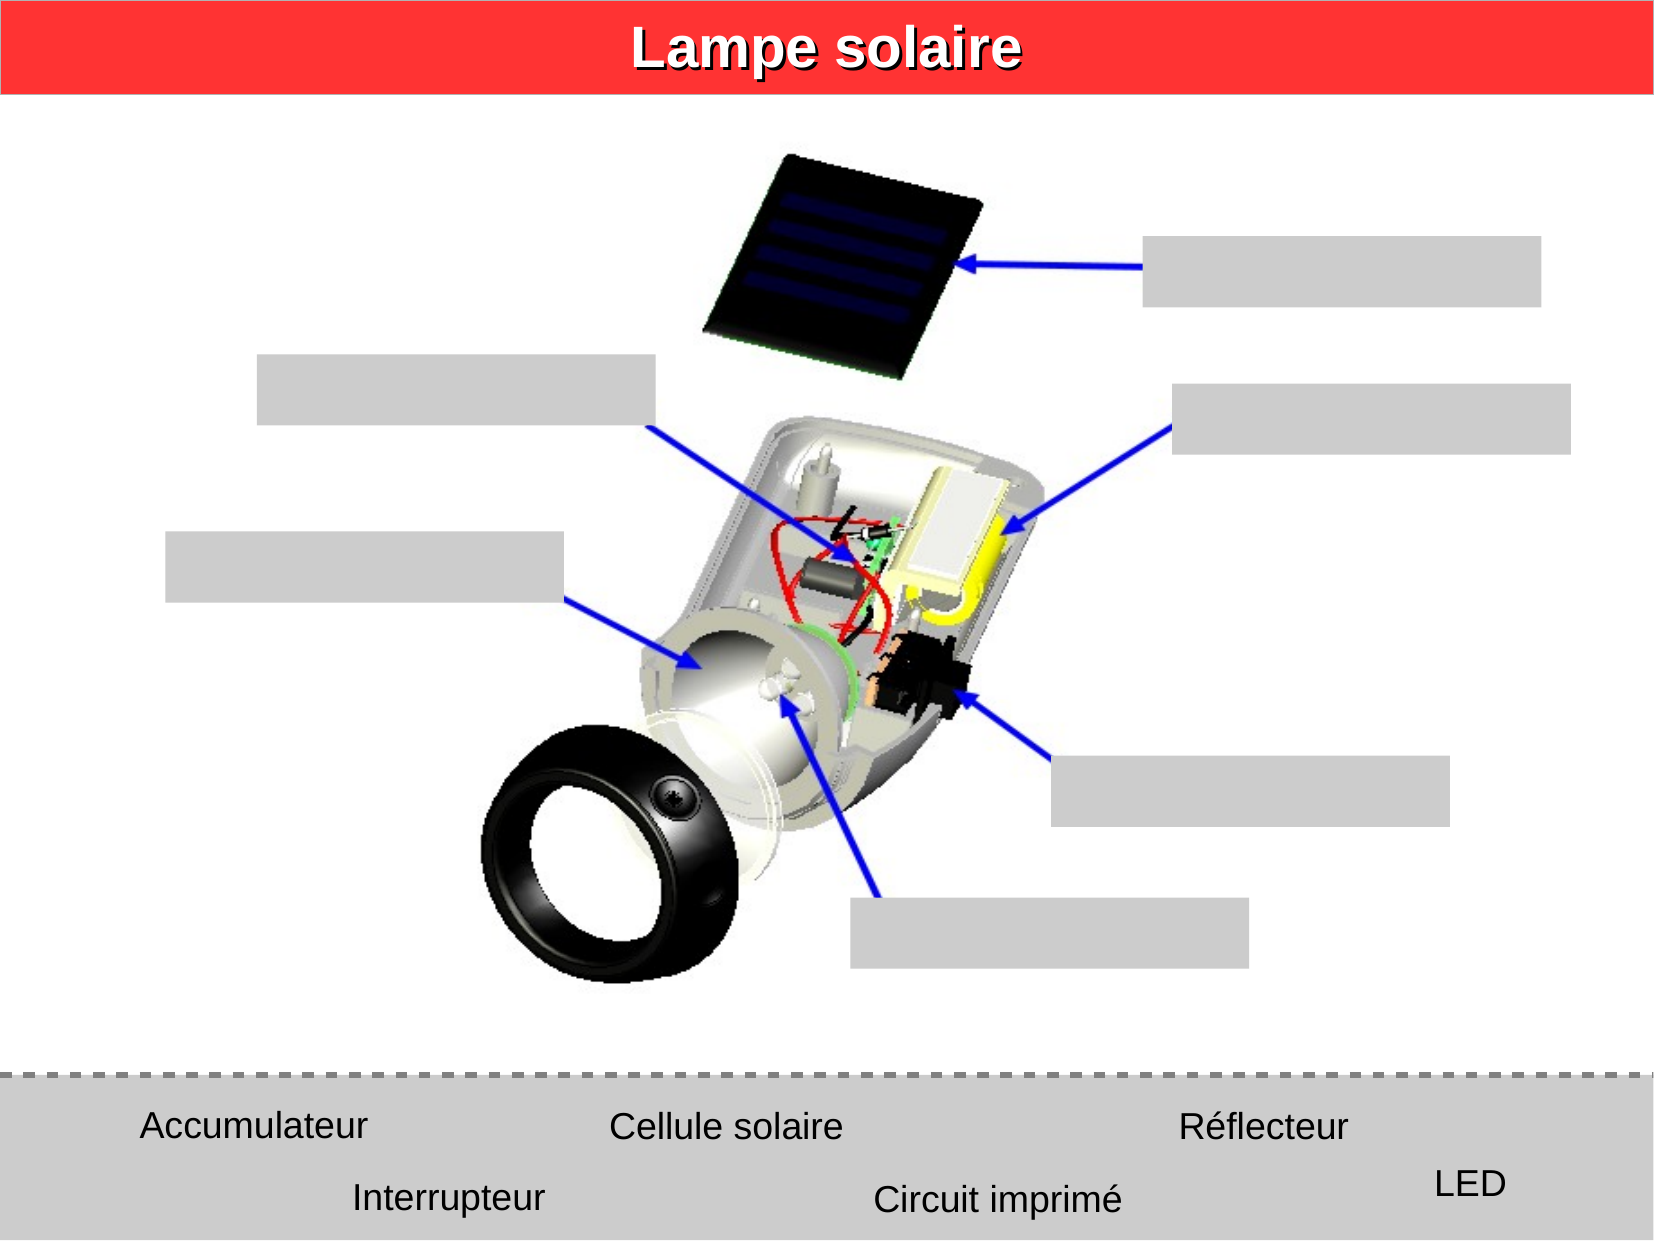

Lampe solaire
Accumulateur
Cellule solaire
Réflecteur
LED
Interrupteur
Circuit imprimé